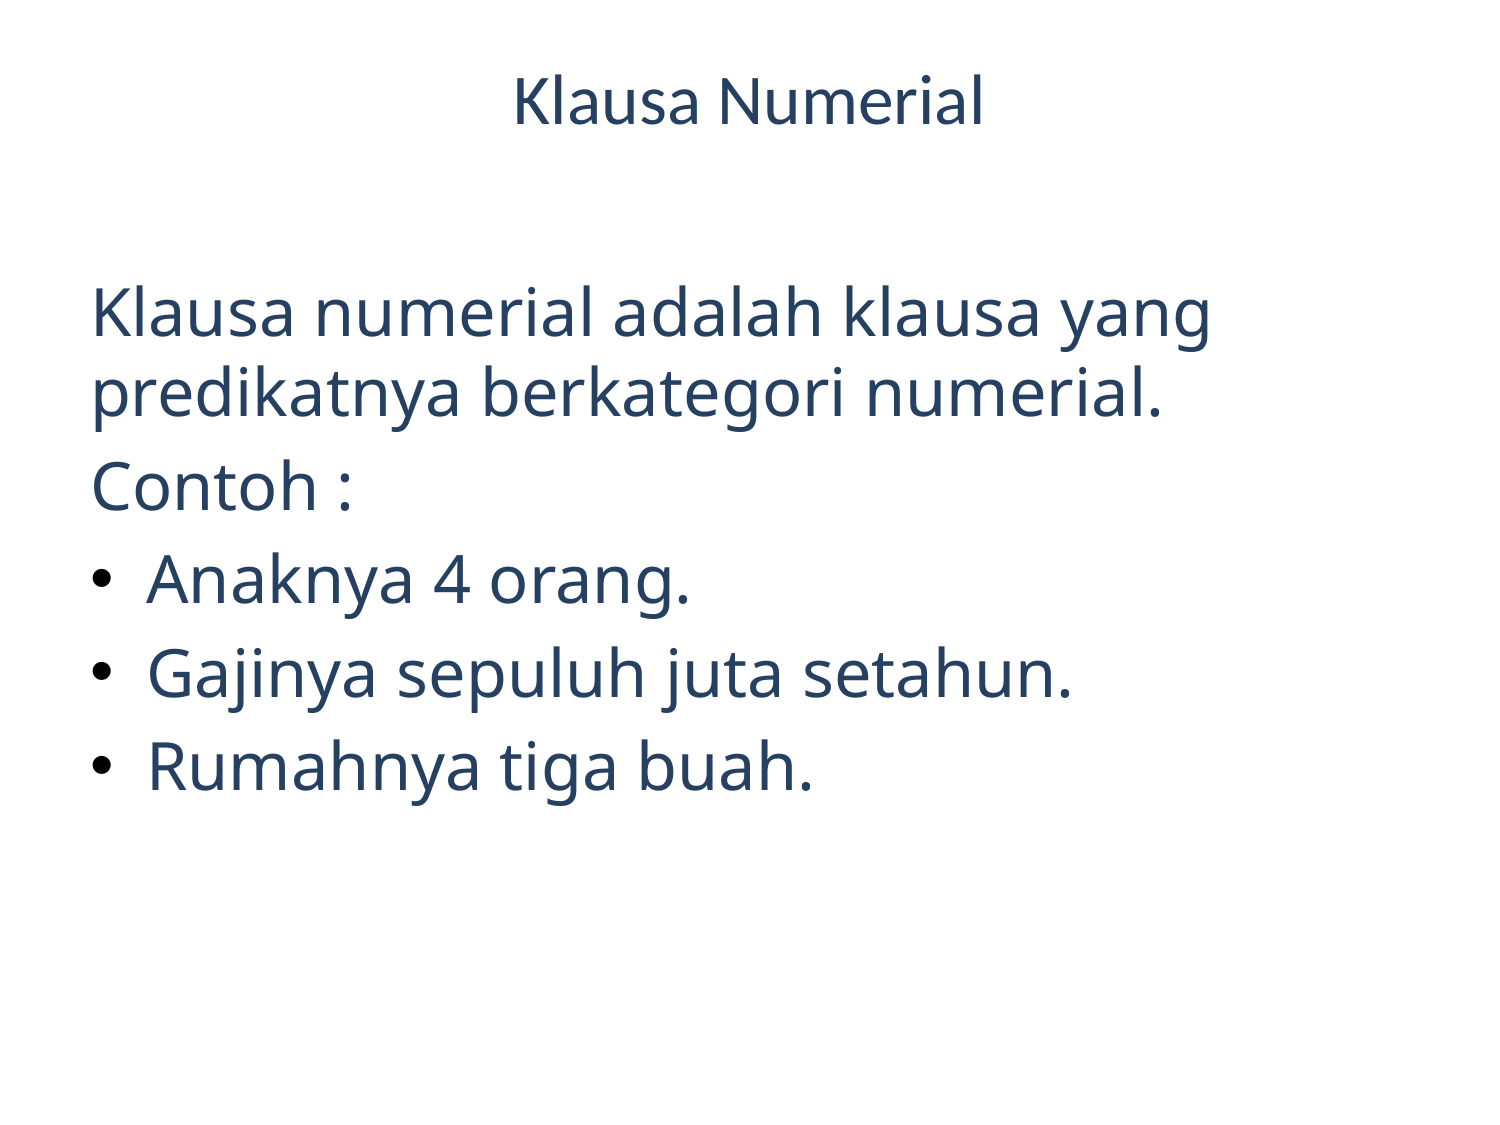

# Klausa Numerial
Klausa numerial adalah klausa yang predikatnya berkategori numerial.
Contoh :
Anaknya 4 orang.
Gajinya sepuluh juta setahun.
Rumahnya tiga buah.